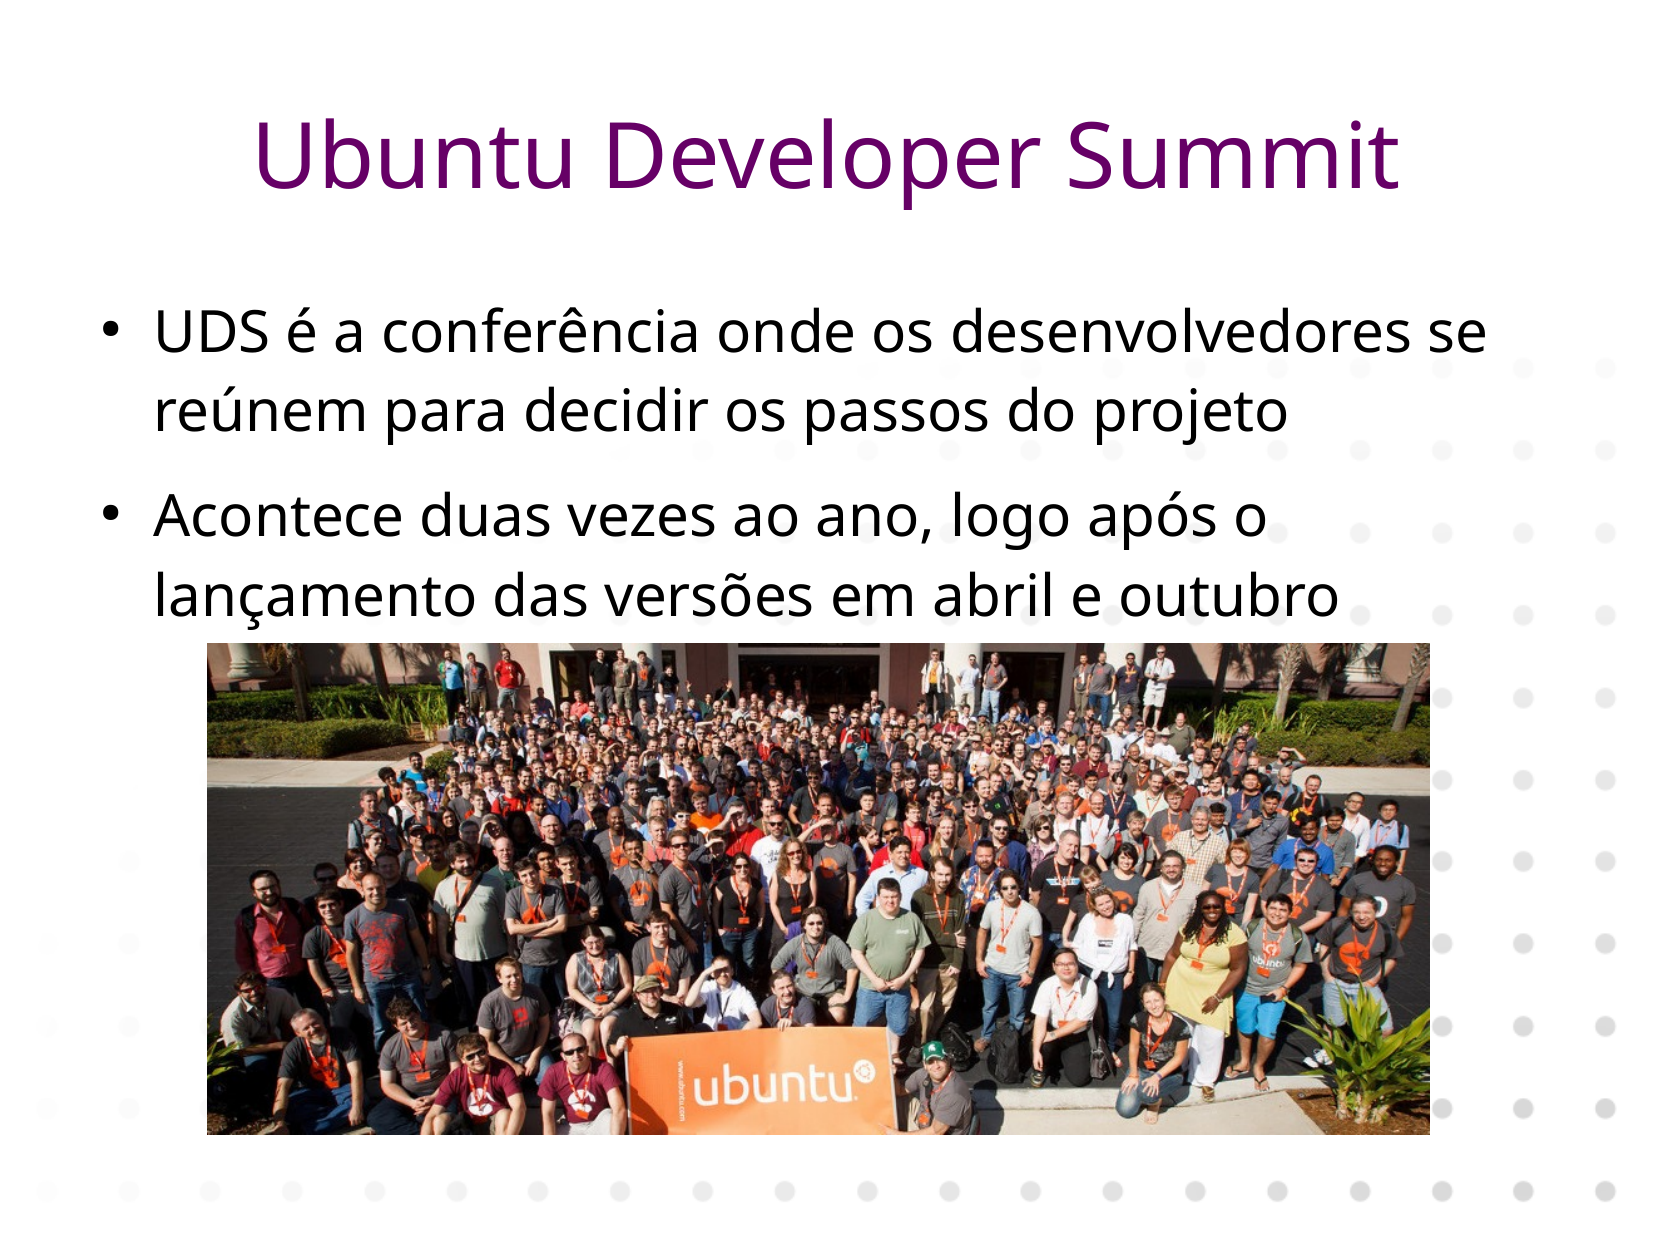

# Ubuntu Developer Summit
UDS é a conferência onde os desenvolvedores se reúnem para decidir os passos do projeto
Acontece duas vezes ao ano, logo após o lançamento das versões em abril e outubro